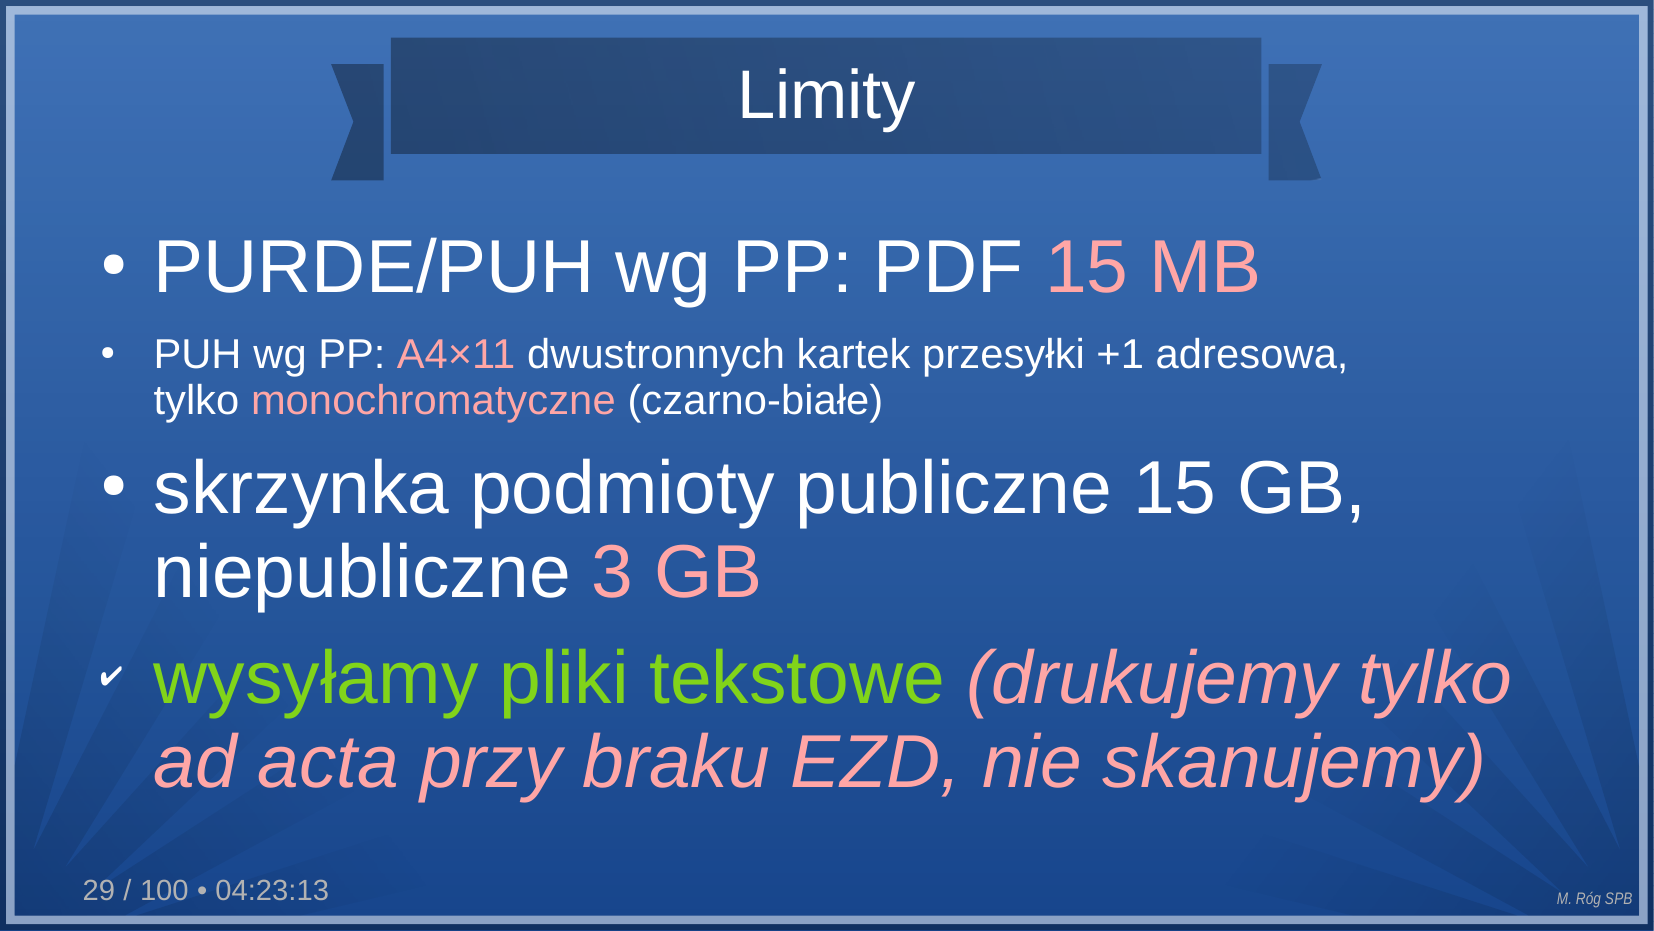

# Limity
PURDE/PUH wg PP: PDF 15 MB
PUH wg PP: A4×11 dwustronnych kartek przesyłki +1 adresowa, tylko monochromatyczne (czarno-białe)
skrzynka podmioty publiczne 15 GB, niepubliczne 3 GB
wysyłamy pliki tekstowe (drukujemy tylko ad acta przy braku EZD, nie skanujemy)